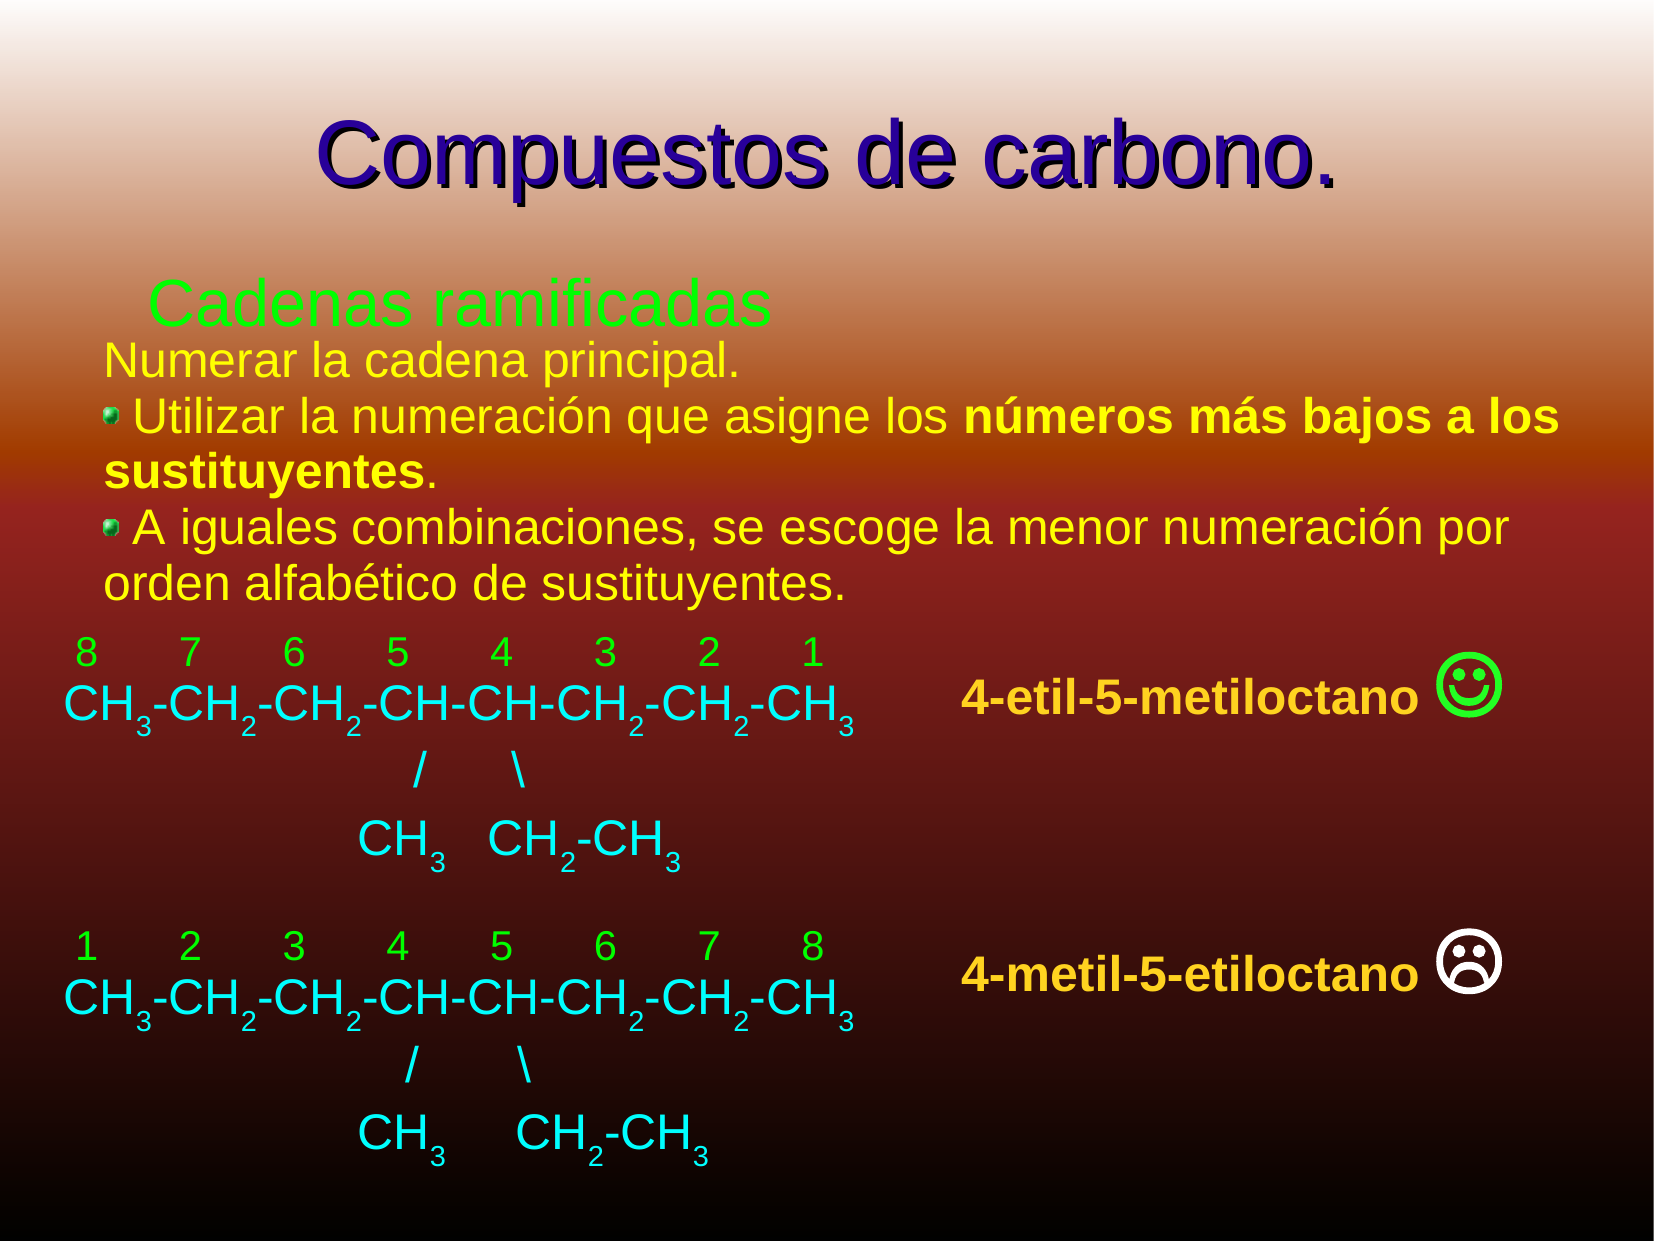

# Compuestos de carbono.
Cadenas ramificadas
Numerar la cadena principal.
 Utilizar la numeración que asigne los números más bajos a los sustituyentes.
 A iguales combinaciones, se escoge la menor numeración por orden alfabético de sustituyentes.
 8 7 6 5 4 3 2 1
CH3-CH2-CH2-CH-CH-CH2-CH2-CH3
 / \
 CH3 CH2-CH3
4-etil-5-metiloctano 
 1 2 3 4 5 6 7 8
CH3-CH2-CH2-CH-CH-CH2-CH2-CH3
 / \
 CH3 CH2-CH3
4-metil-5-etiloctano 